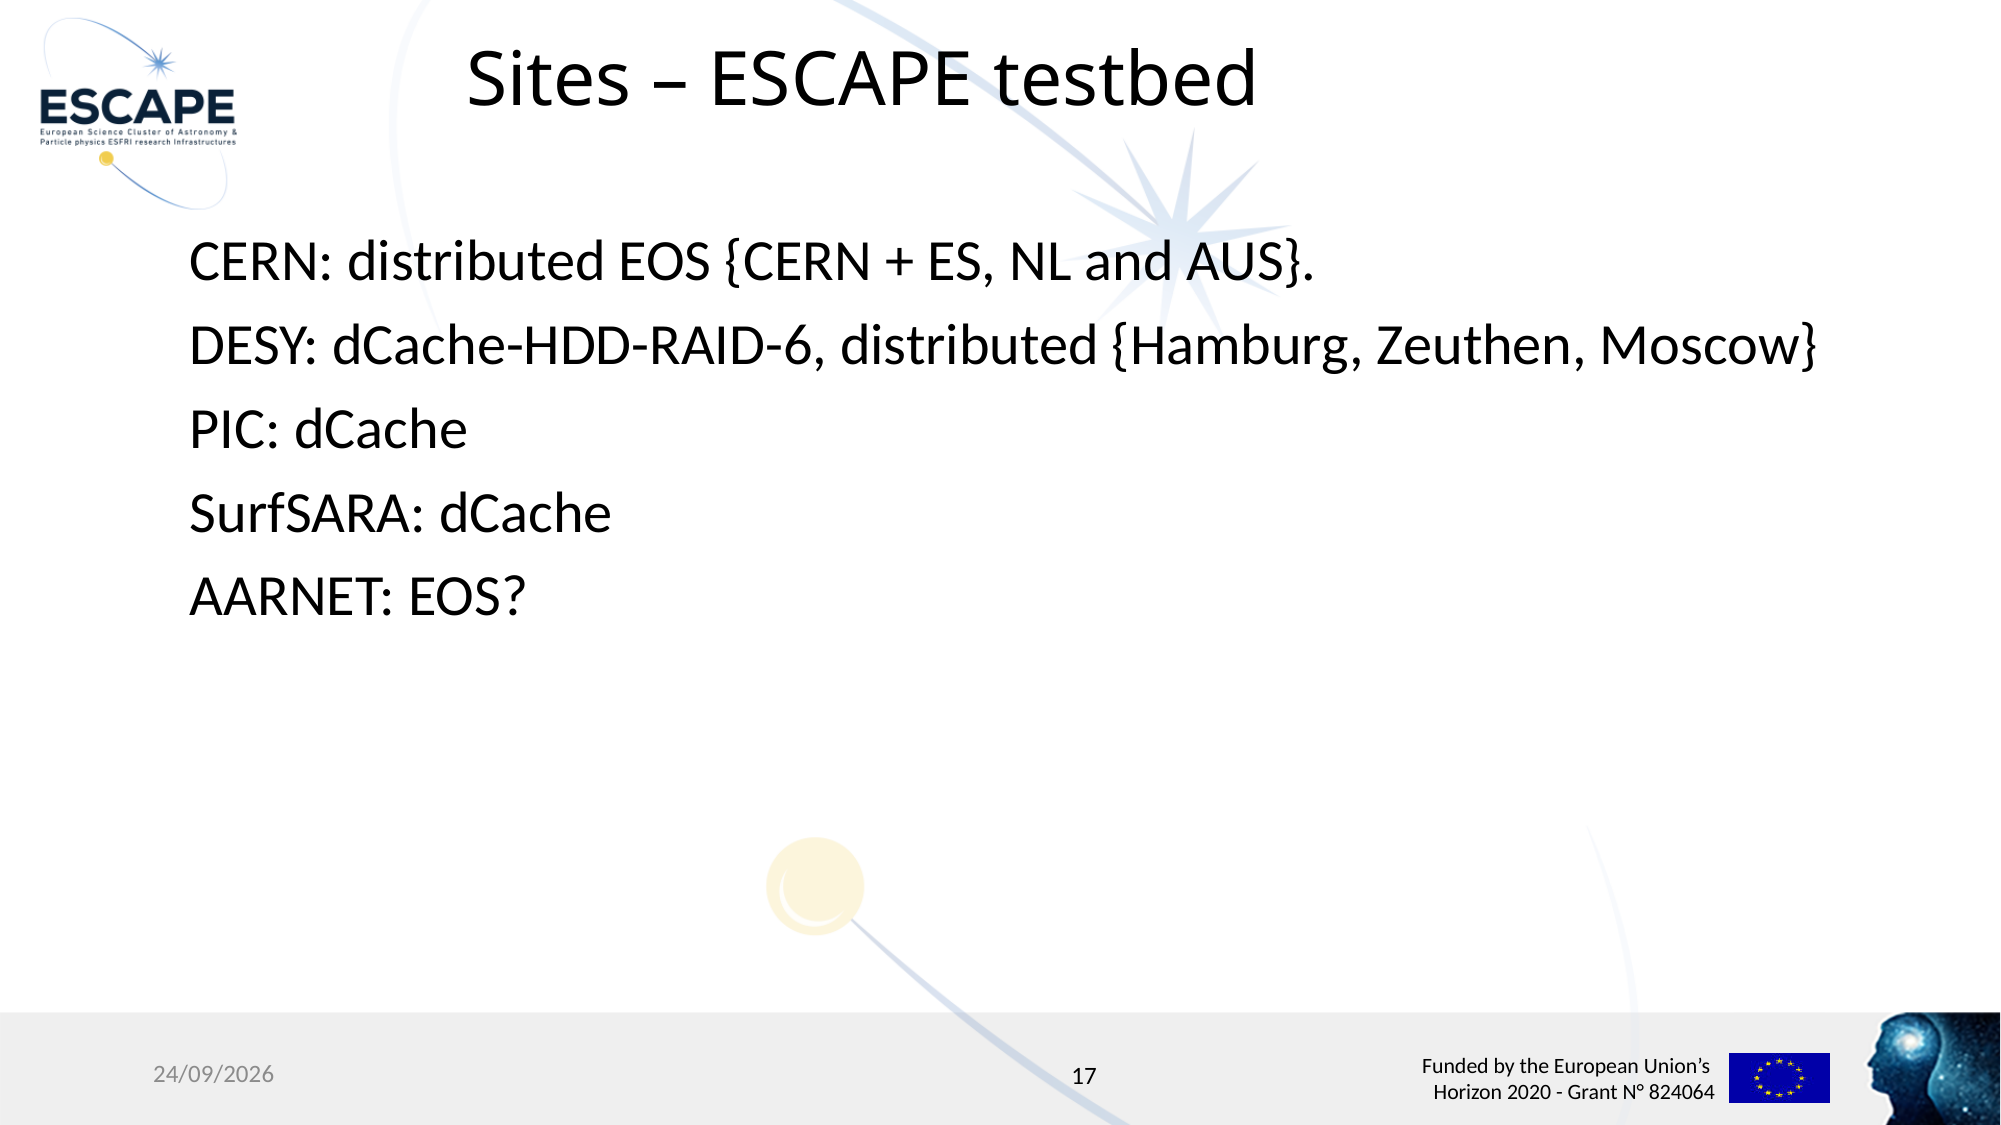

# Sites – ESCAPE testbed
CERN: distributed EOS {CERN + ES, NL and AUS}.
DESY: dCache-HDD-RAID-6, distributed {Hamburg, Zeuthen, Moscow}
PIC: dCache
SurfSARA: dCache
AARNET: EOS?